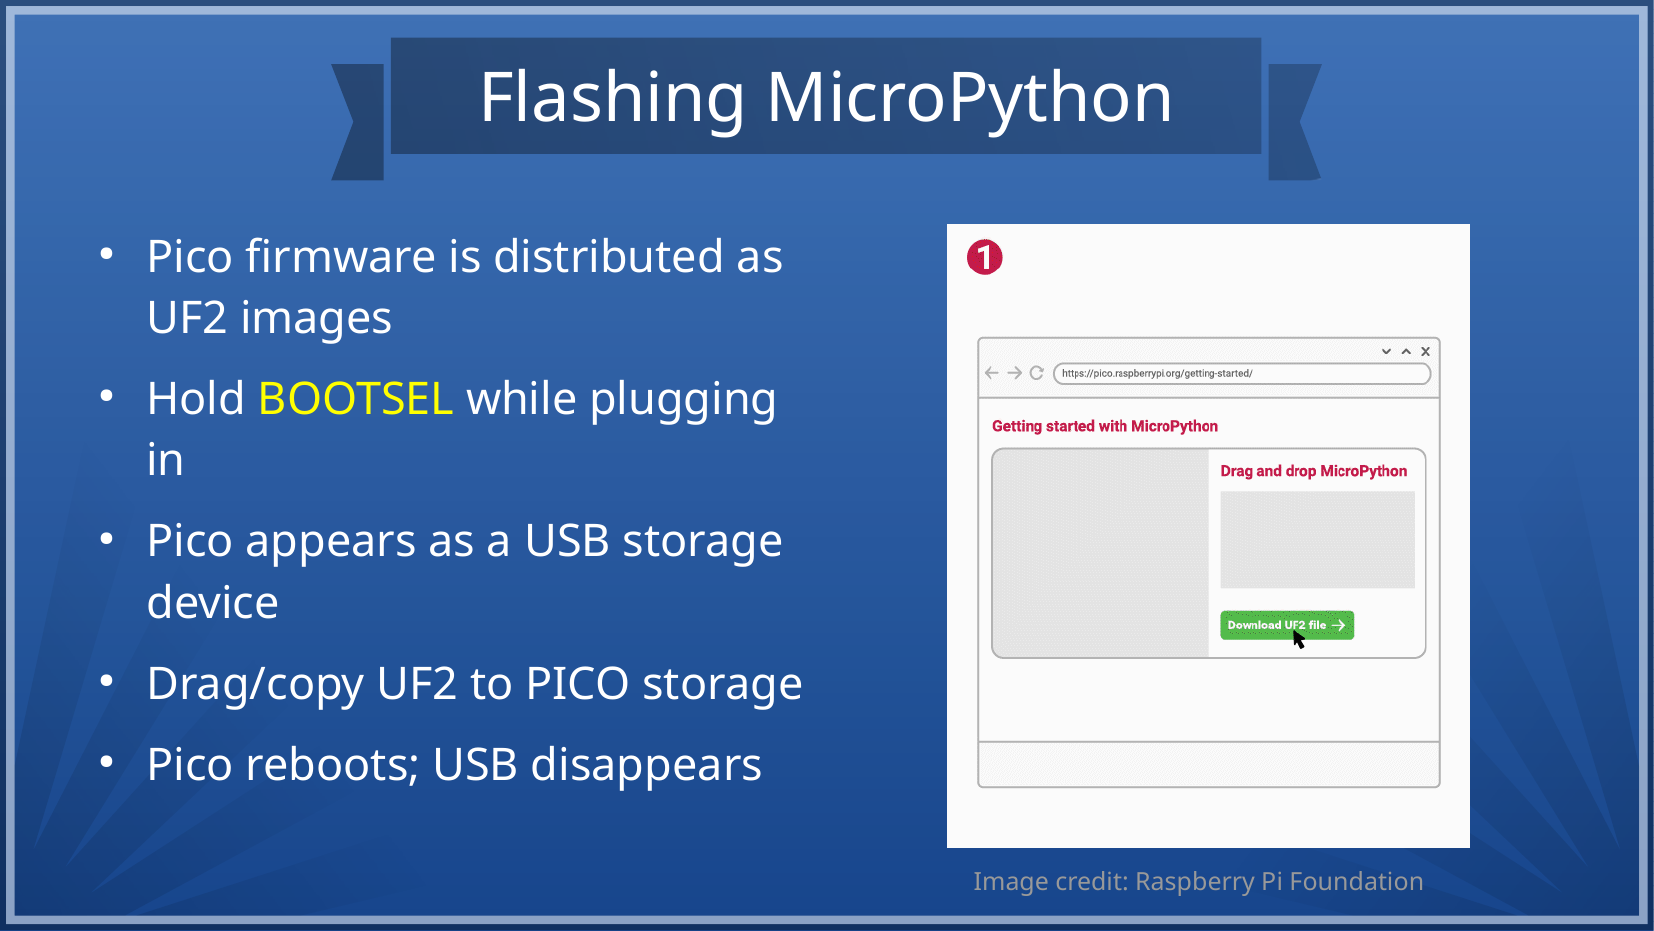

# Flashing MicroPython
Pico firmware is distributed as UF2 images
Hold BOOTSEL while plugging in
Pico appears as a USB storage device
Drag/copy UF2 to PICO storage
Pico reboots; USB disappears
Image credit: Raspberry Pi Foundation